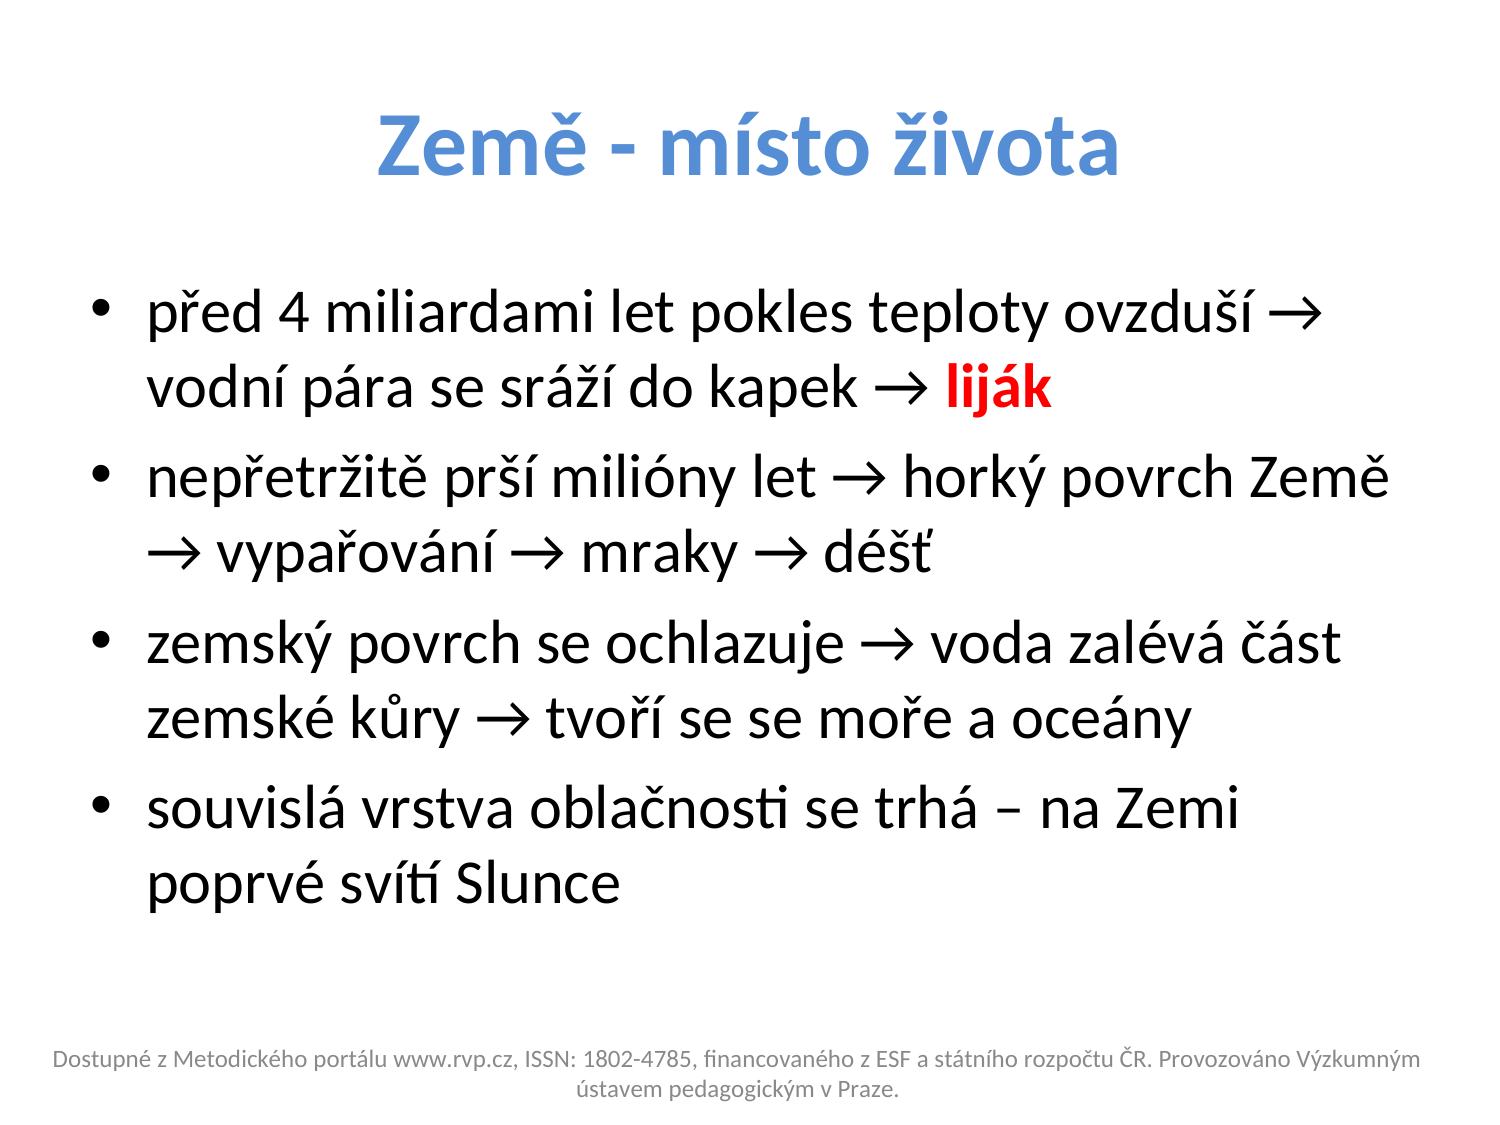

# Země - místo života
před 4 miliardami let pokles teploty ovzduší → vodní pára se sráží do kapek → liják
nepřetržitě prší milióny let → horký povrch Země → vypařování → mraky → déšť
zemský povrch se ochlazuje → voda zalévá část zemské kůry → tvoří se se moře a oceány
souvislá vrstva oblačnosti se trhá – na Zemi poprvé svítí Slunce
Dostupné z Metodického portálu www.rvp.cz, ISSN: 1802-4785, financovaného z ESF a státního rozpočtu ČR. Provozováno Výzkumným ústavem pedagogickým v Praze.